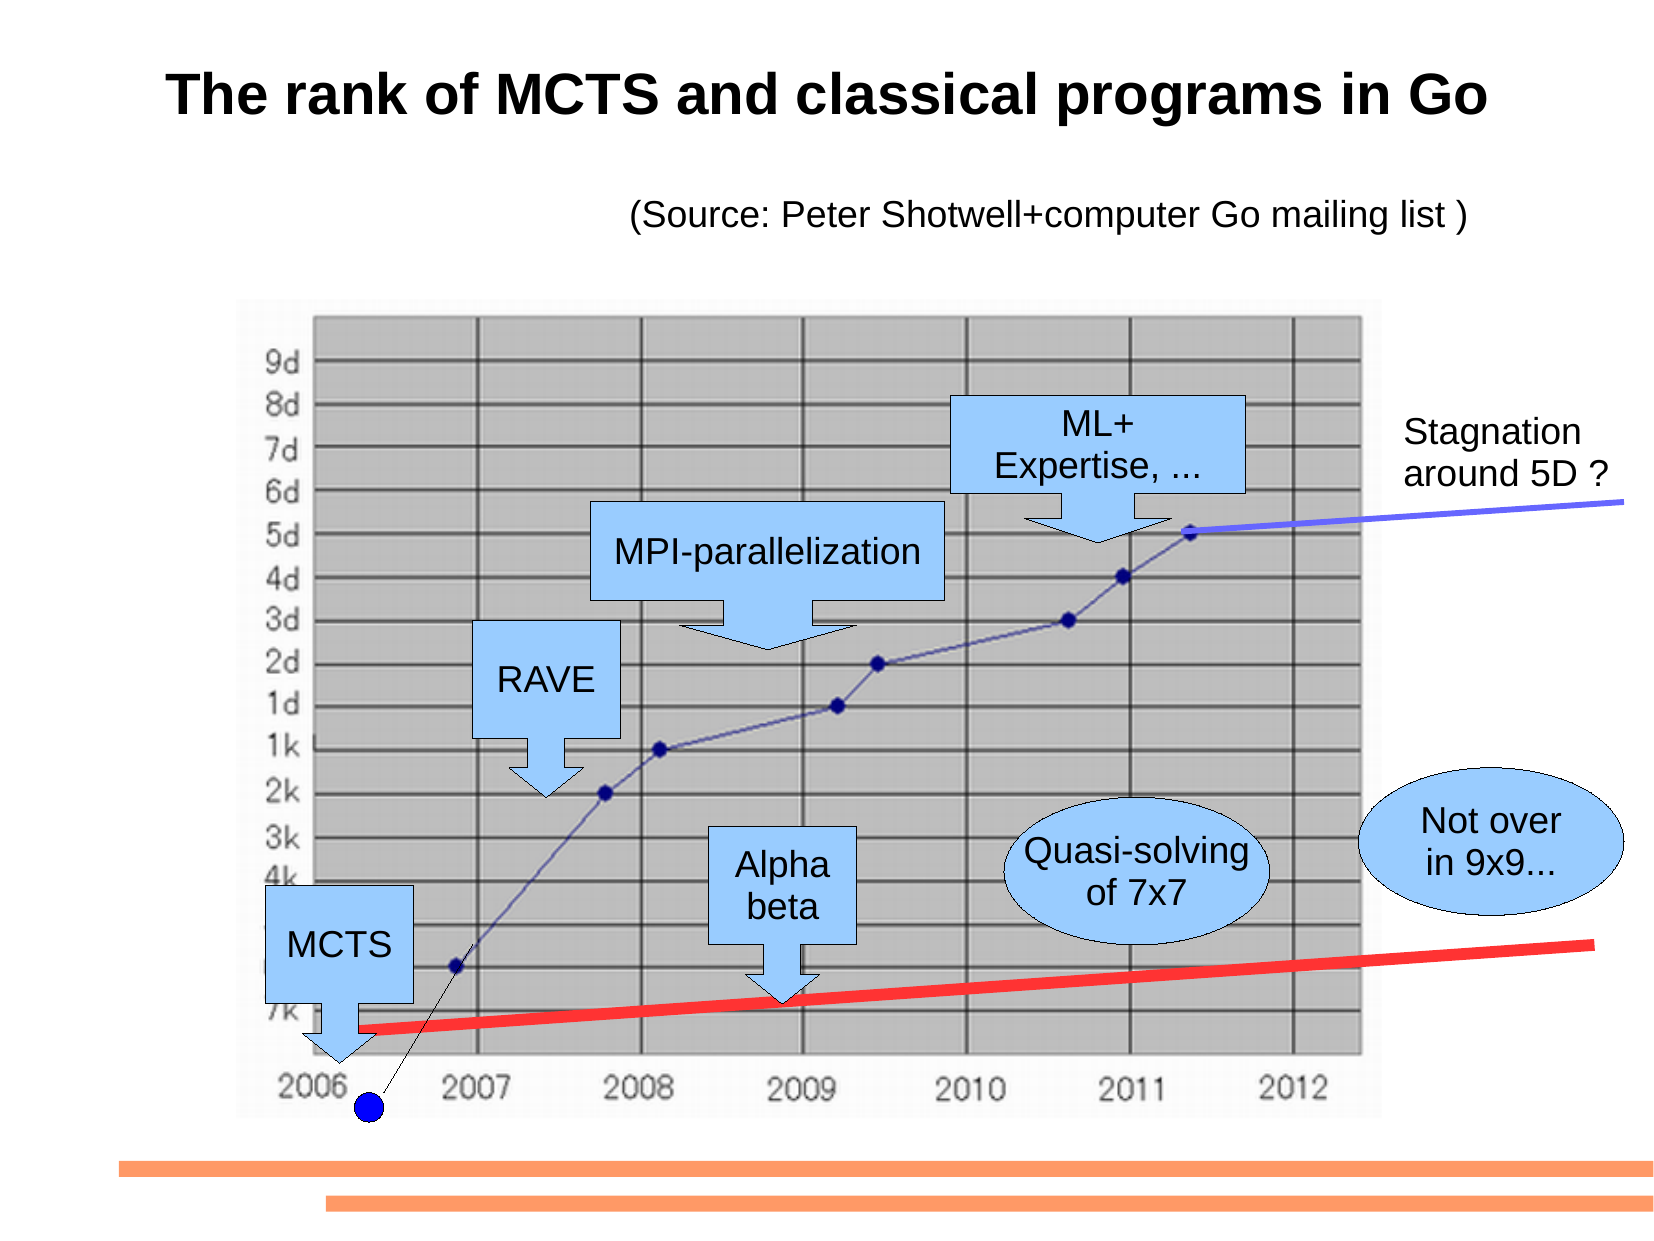

# The rank of MCTS and classical programs in Go (Source: Peter Shotwell+computer Go mailing list )
ML+
Expertise, ...
Stagnation
around 5D ?
MPI-parallelization
RAVE
Not over
in 9x9...
Quasi-solving
of 7x7
Alpha
beta
MCTS